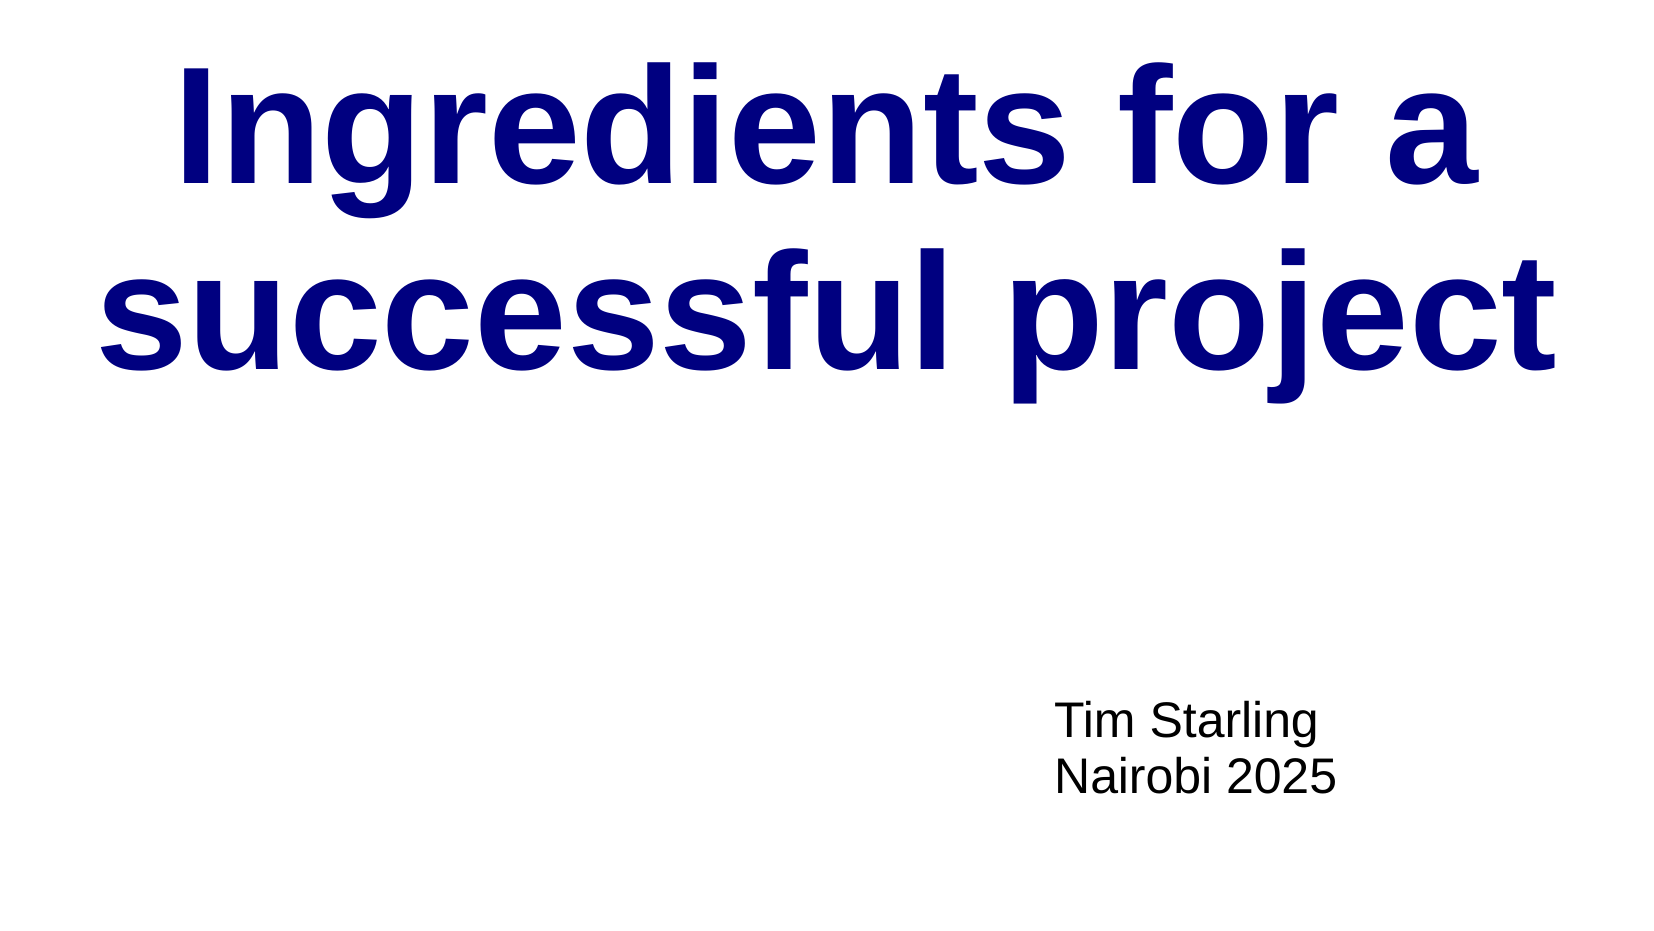

# Ingredients for a successful project
Tim Starling
Nairobi 2025